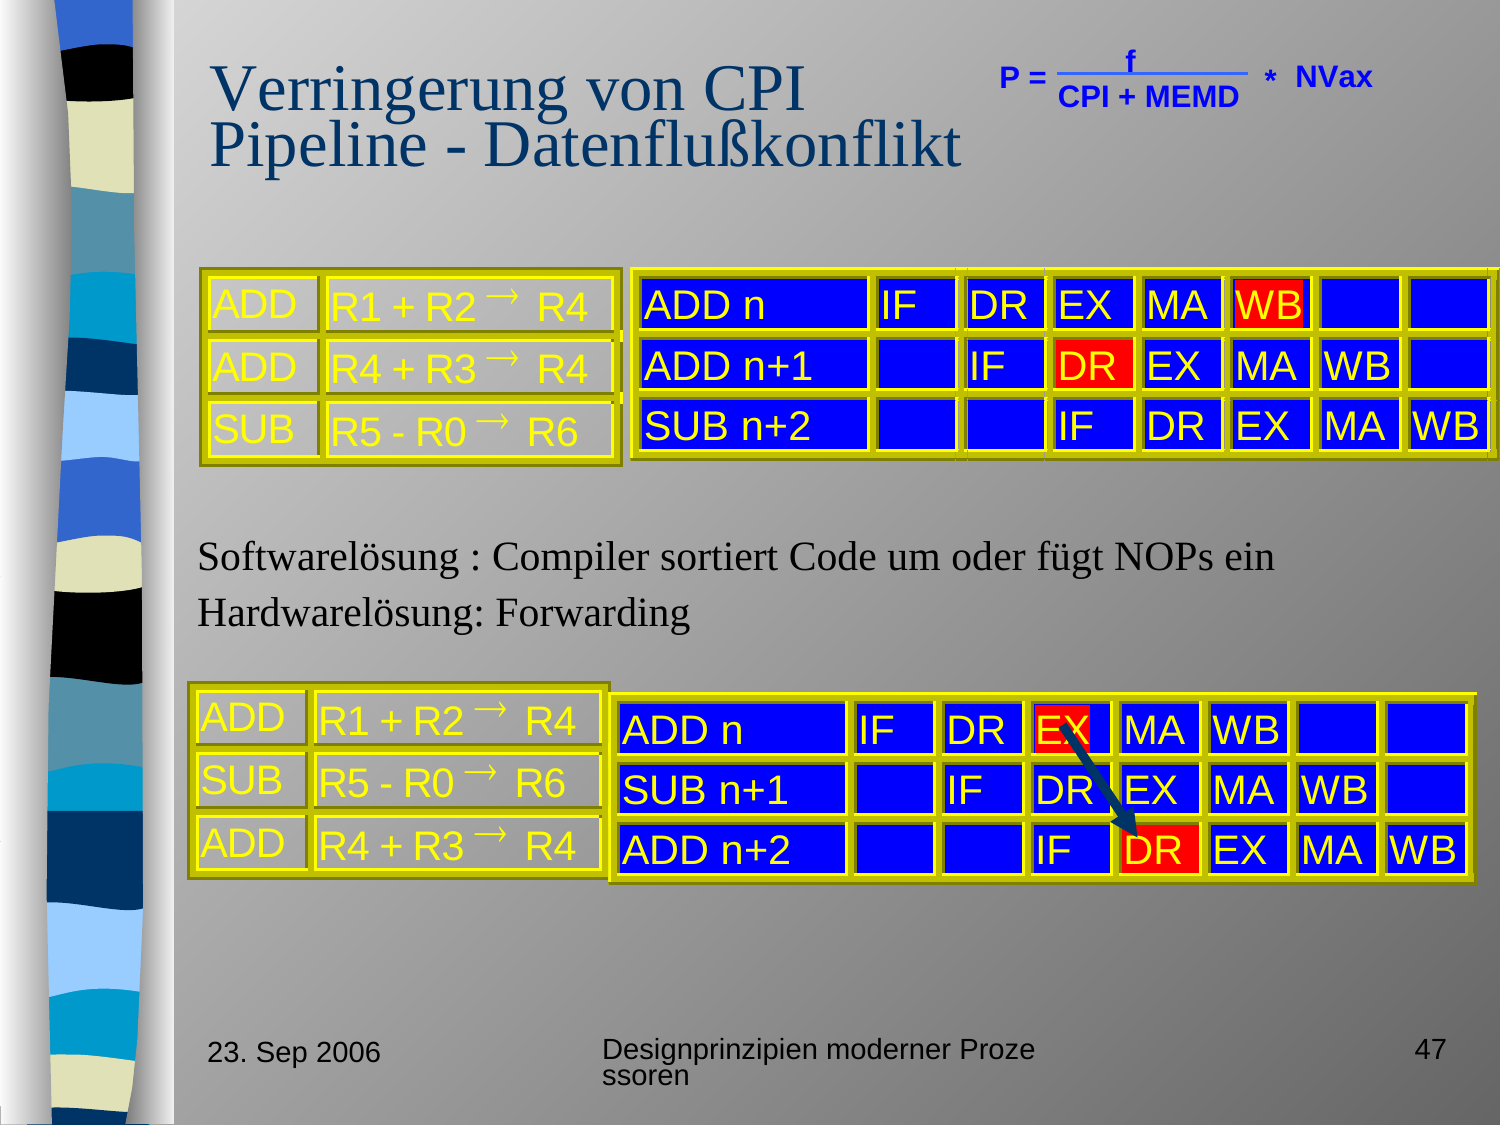

# Verringerung von CPI Pipeline - Datenflußkonflikt
Softwarelösung : Compiler sortiert Code um oder fügt NOPs ein
Hardwarelösung: Forwarding
Designprinzipien moderner Prozessoren
47